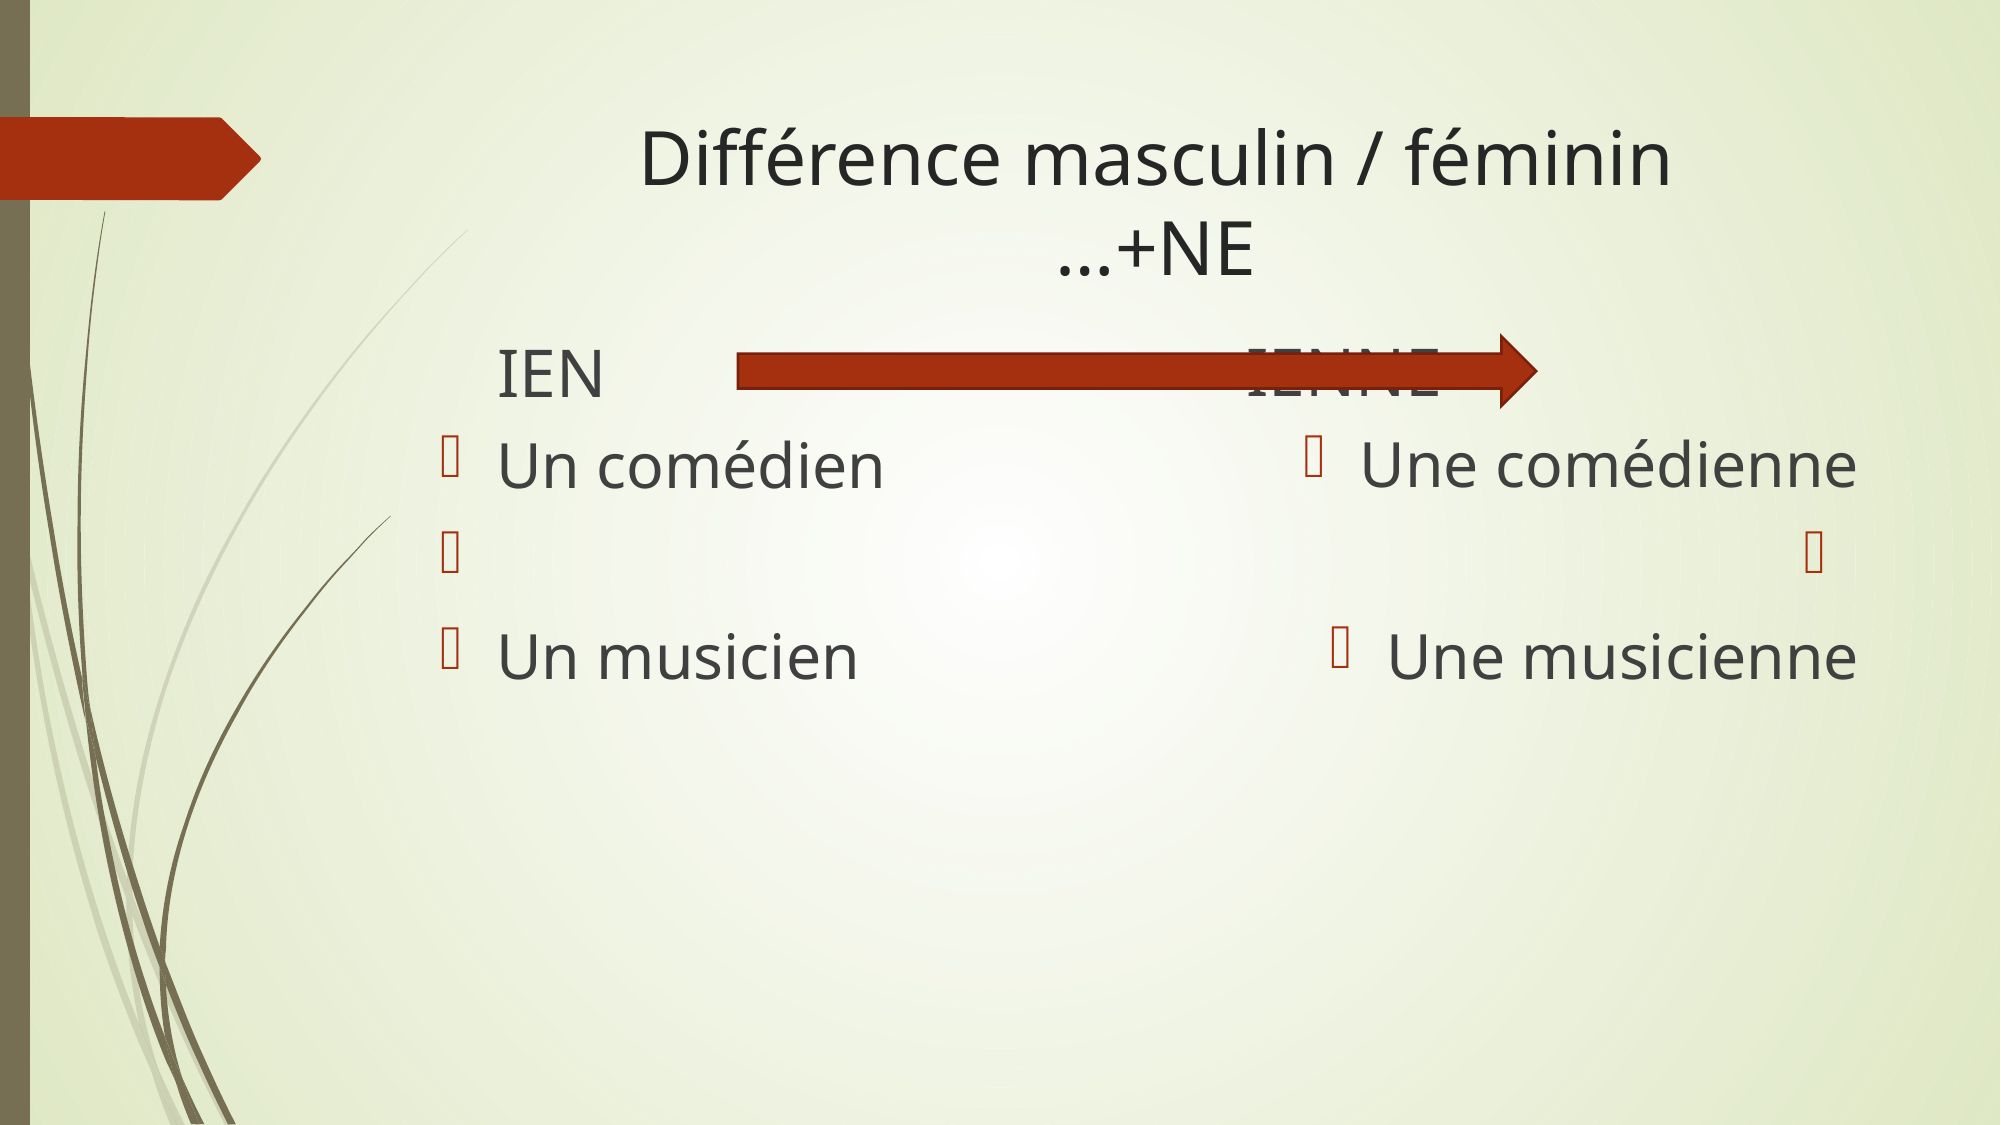

# Différence masculin / féminin …+NE
IENNE
IEN
Une comédienne
Une musicienne
Un comédien
Un musicien